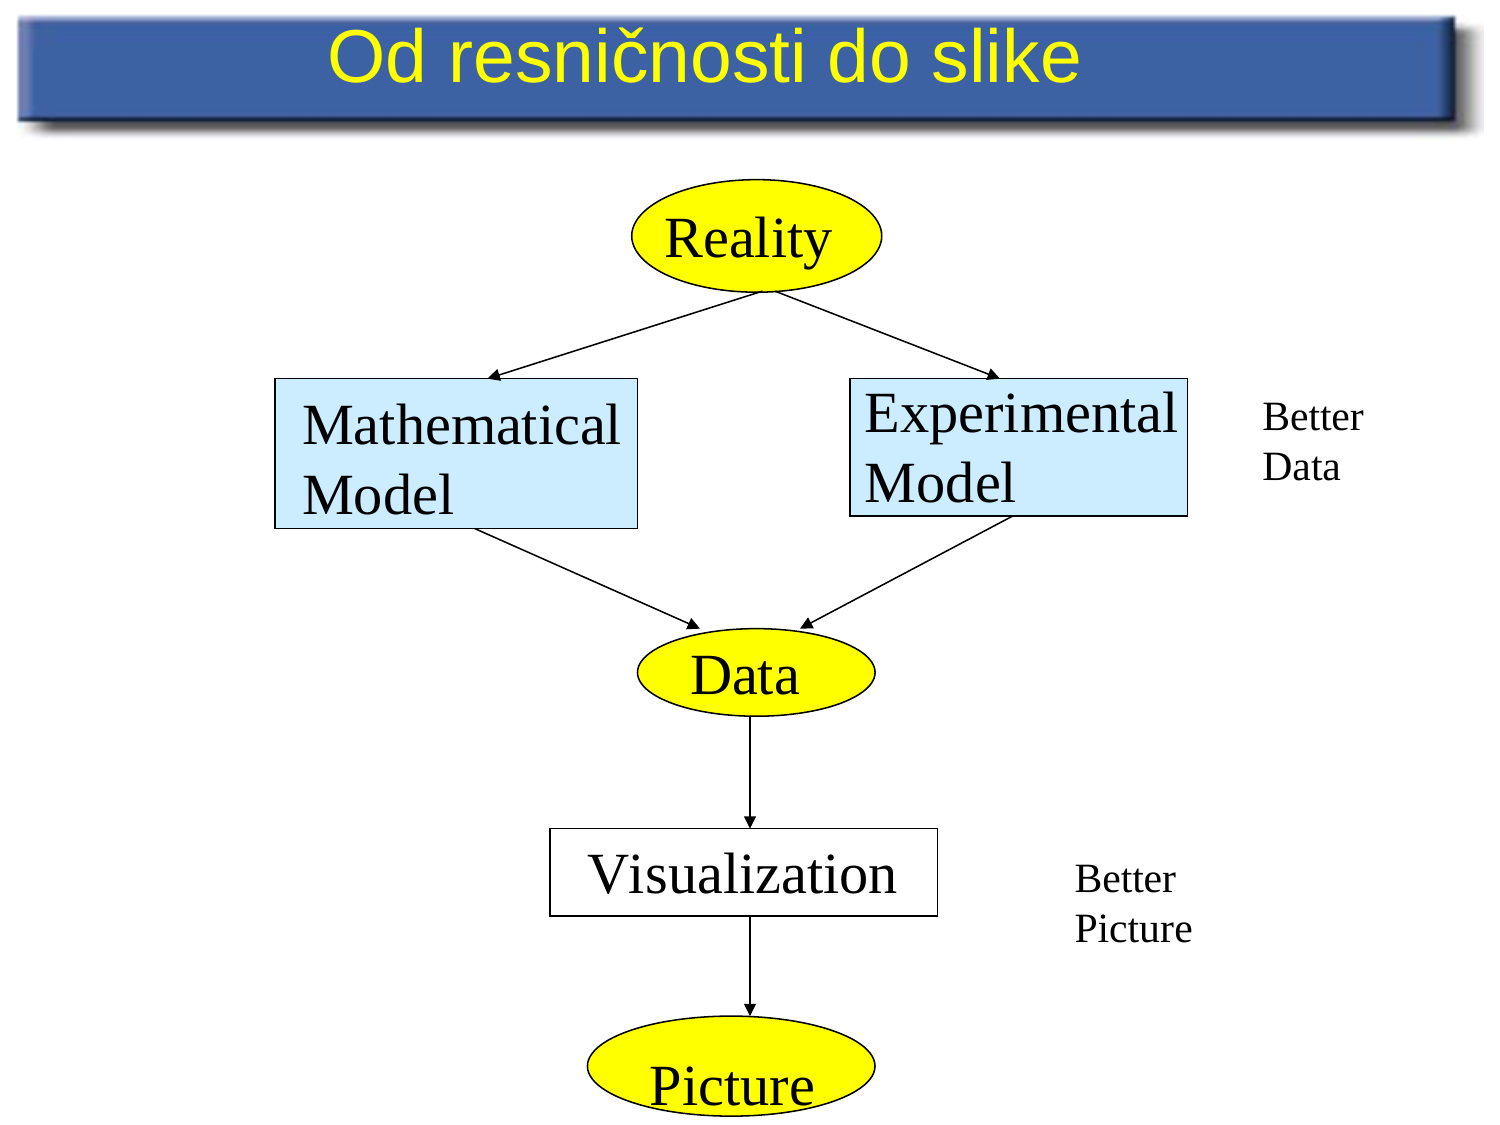

Od resničnosti do slike
Reality
Experimental
Model
Mathematical
Model
Better
Data
Data
Visualization
Better
Picture
Picture